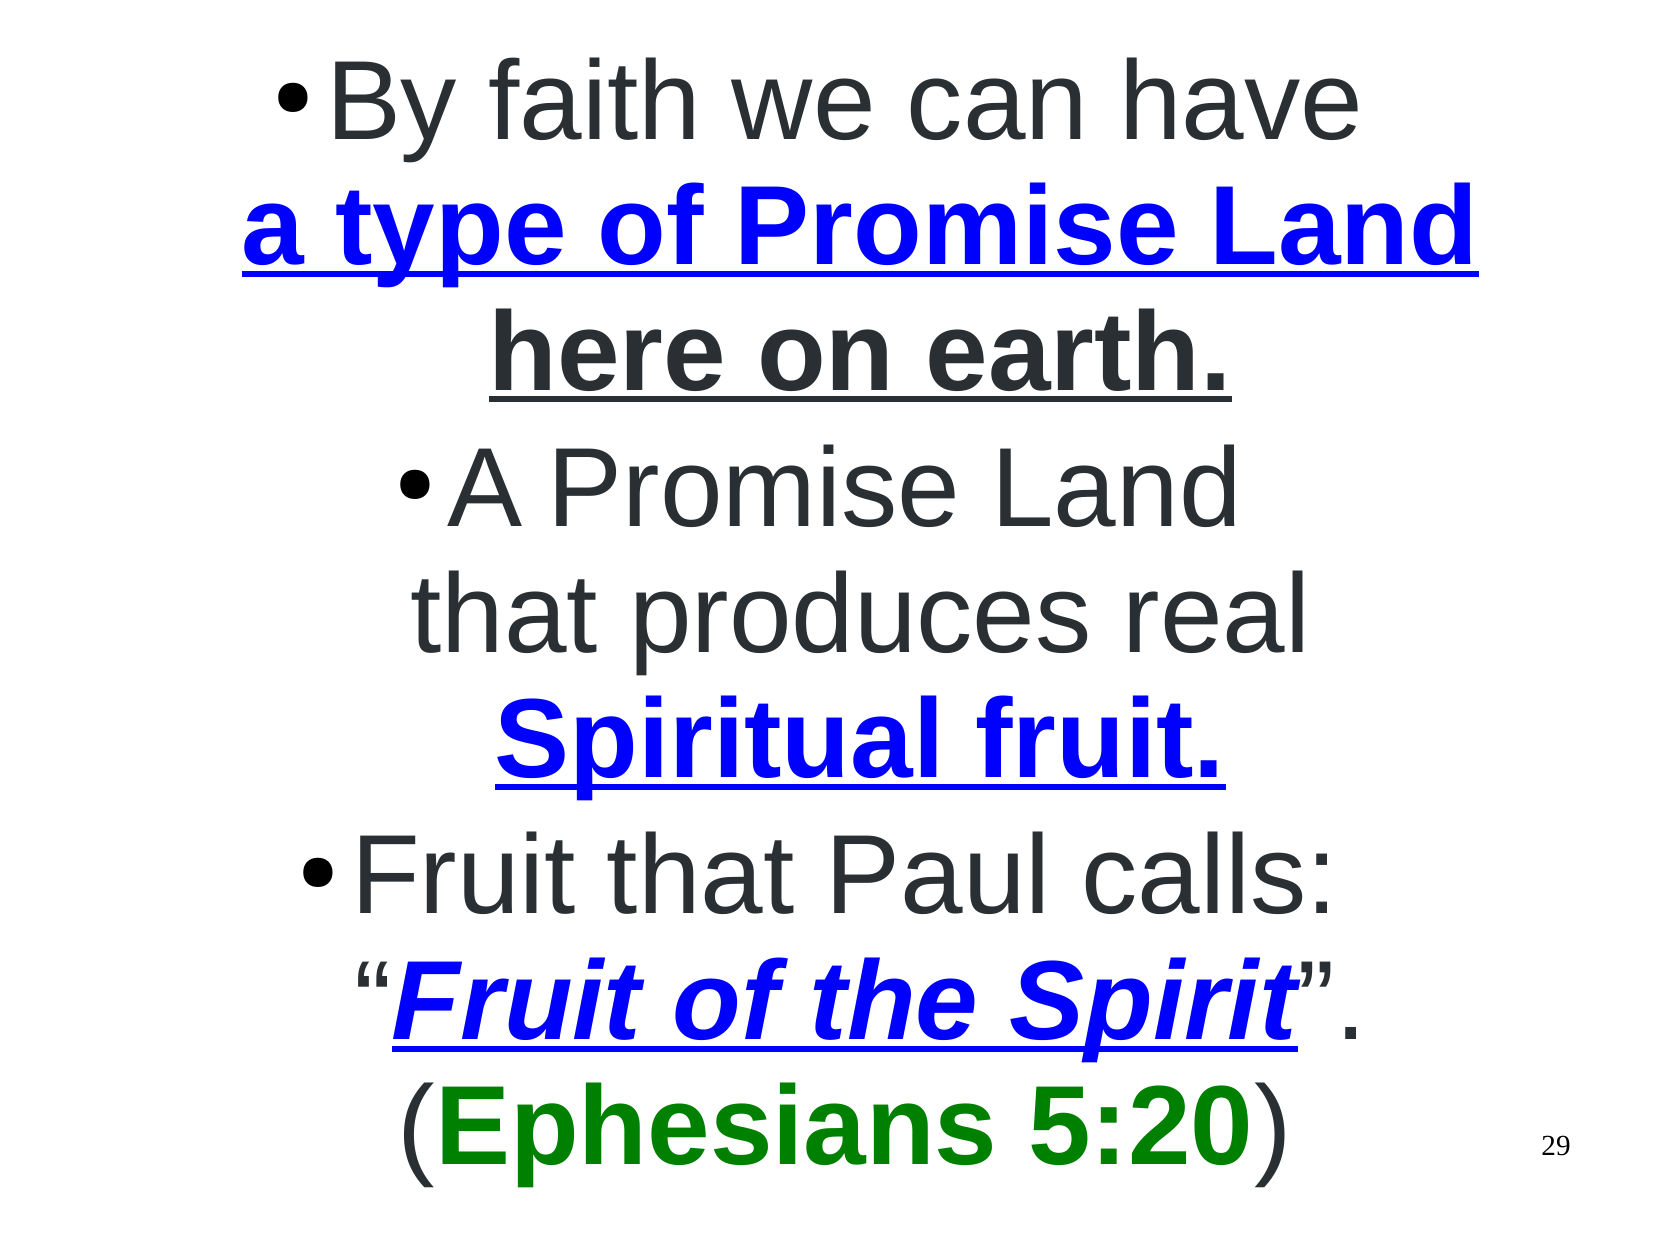

# By faith we can have a type of Promise Land here on earth.
A Promise Land
that produces real
Spiritual fruit.
Fruit that Paul calls:
“Fruit of the Spirit”.
(Ephesians 5:20)
29